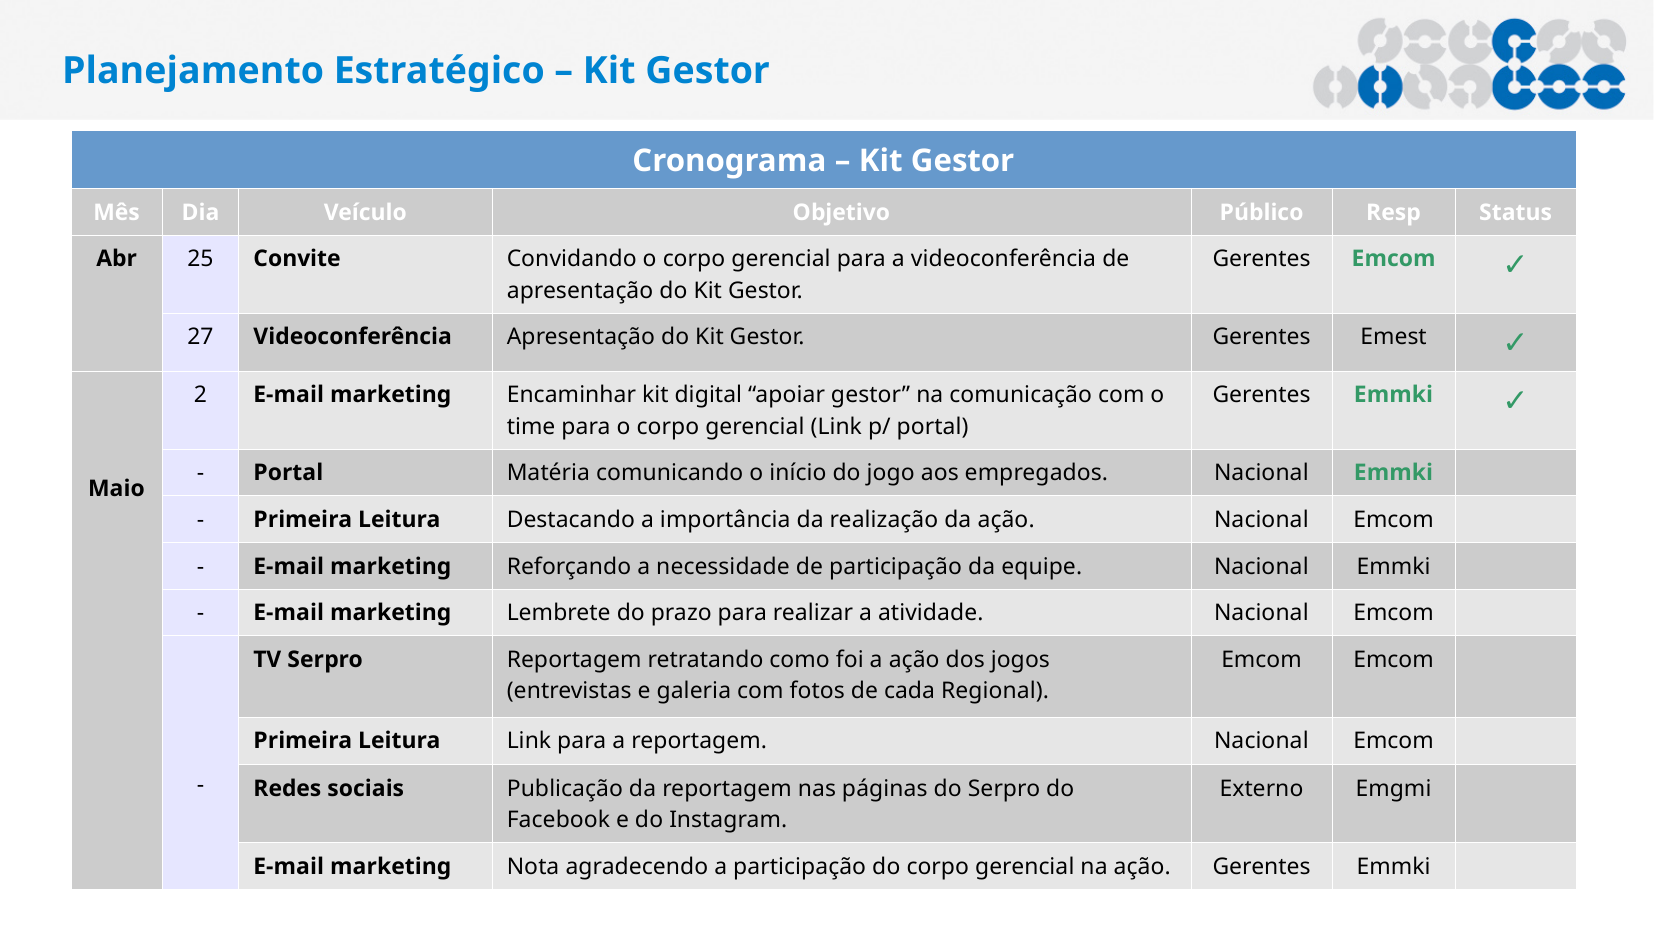

Planejamento Estratégico – Kit Gestor
| Cronograma – Kit Gestor | | | | | | |
| --- | --- | --- | --- | --- | --- | --- |
| Mês | Dia | Veículo | Objetivo | Público | Resp | Status |
| Abr | 25 | Convite | Convidando o corpo gerencial para a videoconferência de apresentação do Kit Gestor. | Gerentes | Emcom | ✓ |
| | 27 | Videoconferência | Apresentação do Kit Gestor. | Gerentes | Emest | ✓ |
| Maio | 2 | E-mail marketing | Encaminhar kit digital “apoiar gestor” na comunicação com o time para o corpo gerencial (Link p/ portal) | Gerentes | Emmki | ✓ |
| | - | Portal | Matéria comunicando o início do jogo aos empregados. | Nacional | Emmki | |
| | - | Primeira Leitura | Destacando a importância da realização da ação. | Nacional | Emcom | |
| | - | E-mail marketing | Reforçando a necessidade de participação da equipe. | Nacional | Emmki | |
| | - | E-mail marketing | Lembrete do prazo para realizar a atividade. | Nacional | Emcom | |
| | - | TV Serpro | Reportagem retratando como foi a ação dos jogos (entrevistas e galeria com fotos de cada Regional). | Emcom | Emcom | |
| | | Primeira Leitura | Link para a reportagem. | Nacional | Emcom | |
| | | Redes sociais | Publicação da reportagem nas páginas do Serpro do Facebook e do Instagram. | Externo | Emgmi | |
| | | E-mail marketing | Nota agradecendo a participação do corpo gerencial na ação. | Gerentes | Emmki | |